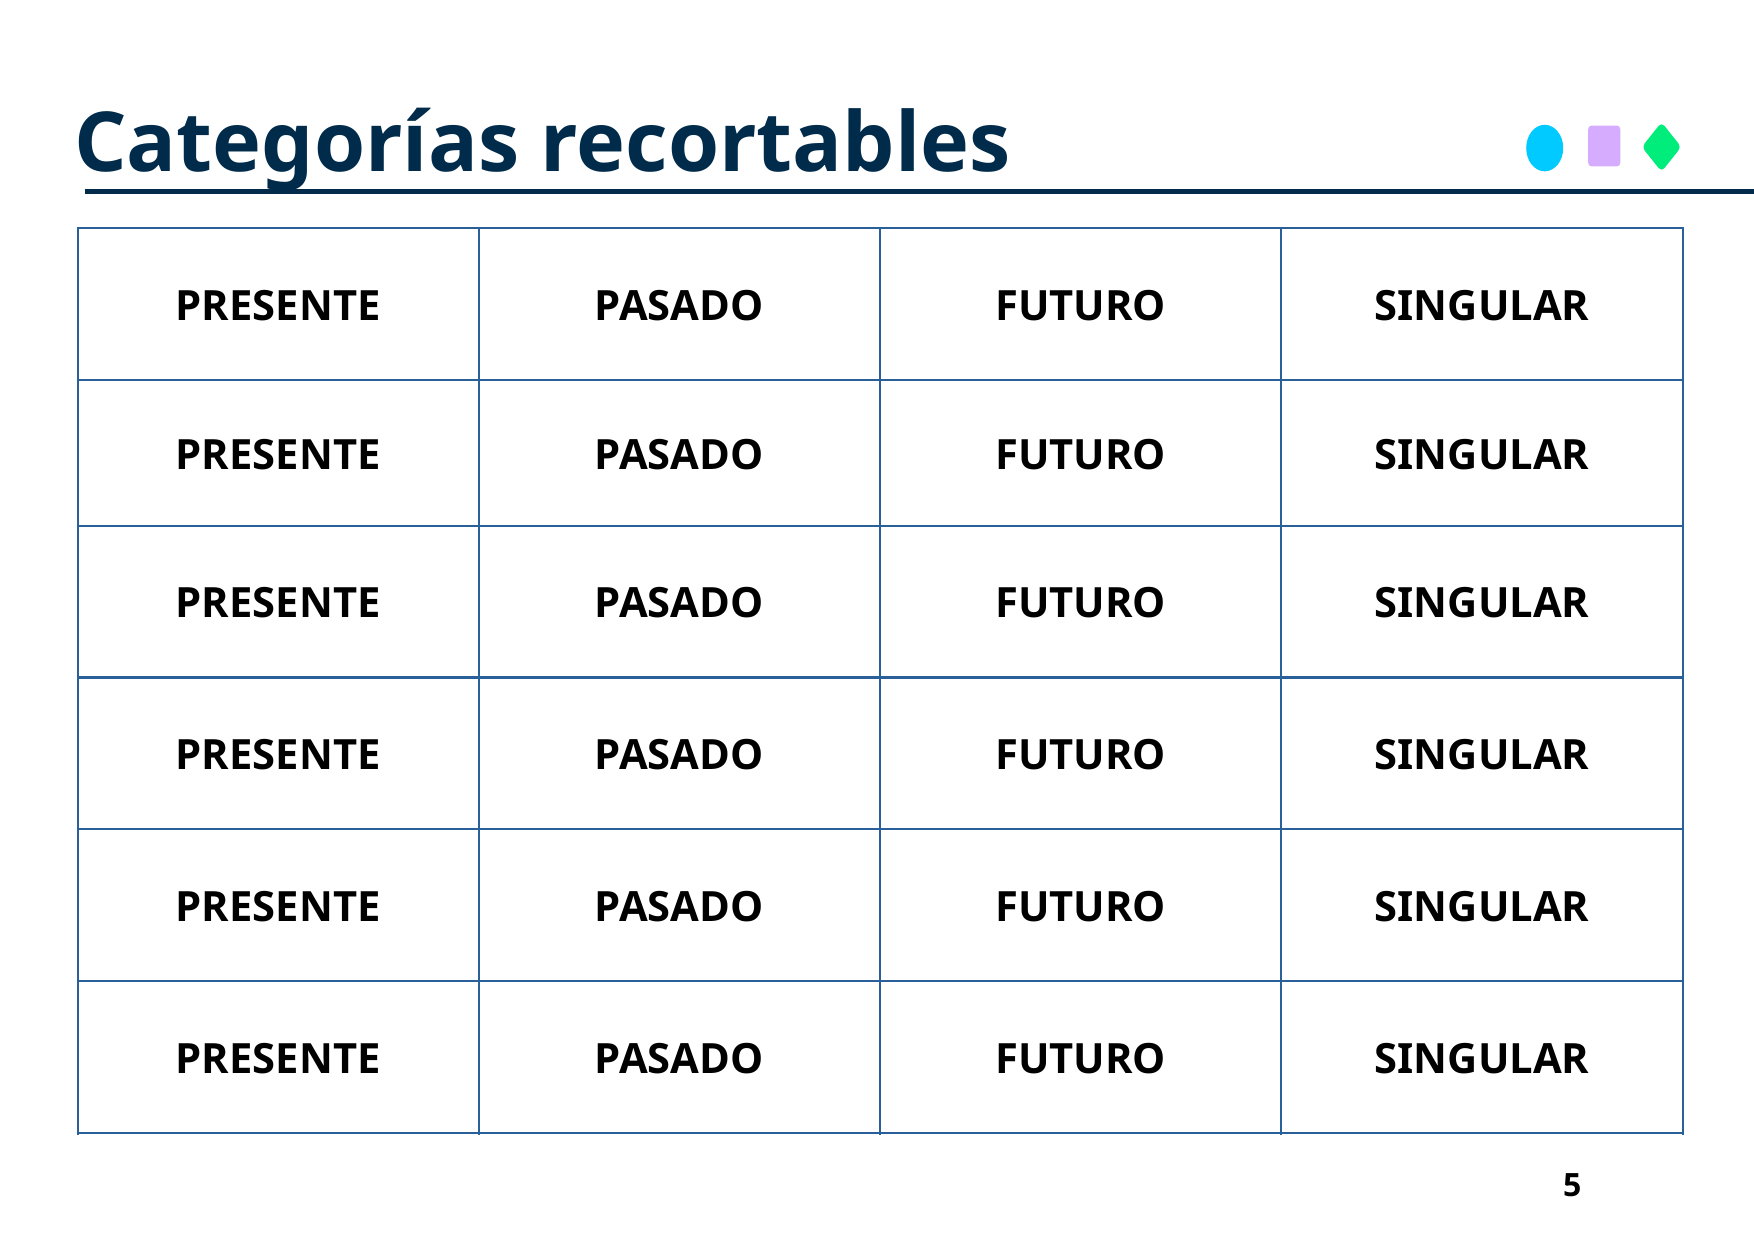

# Categorías recortables
| PRESENTE | PASADO | FUTURO | SINGULAR |
| --- | --- | --- | --- |
| PRESENTE | PASADO | FUTURO | SINGULAR |
| PRESENTE | PASADO | FUTURO | SINGULAR |
| PRESENTE | PASADO | FUTURO | SINGULAR |
| PRESENTE | PASADO | FUTURO | SINGULAR |
| PRESENTE | PASADO | FUTURO | SINGULAR |